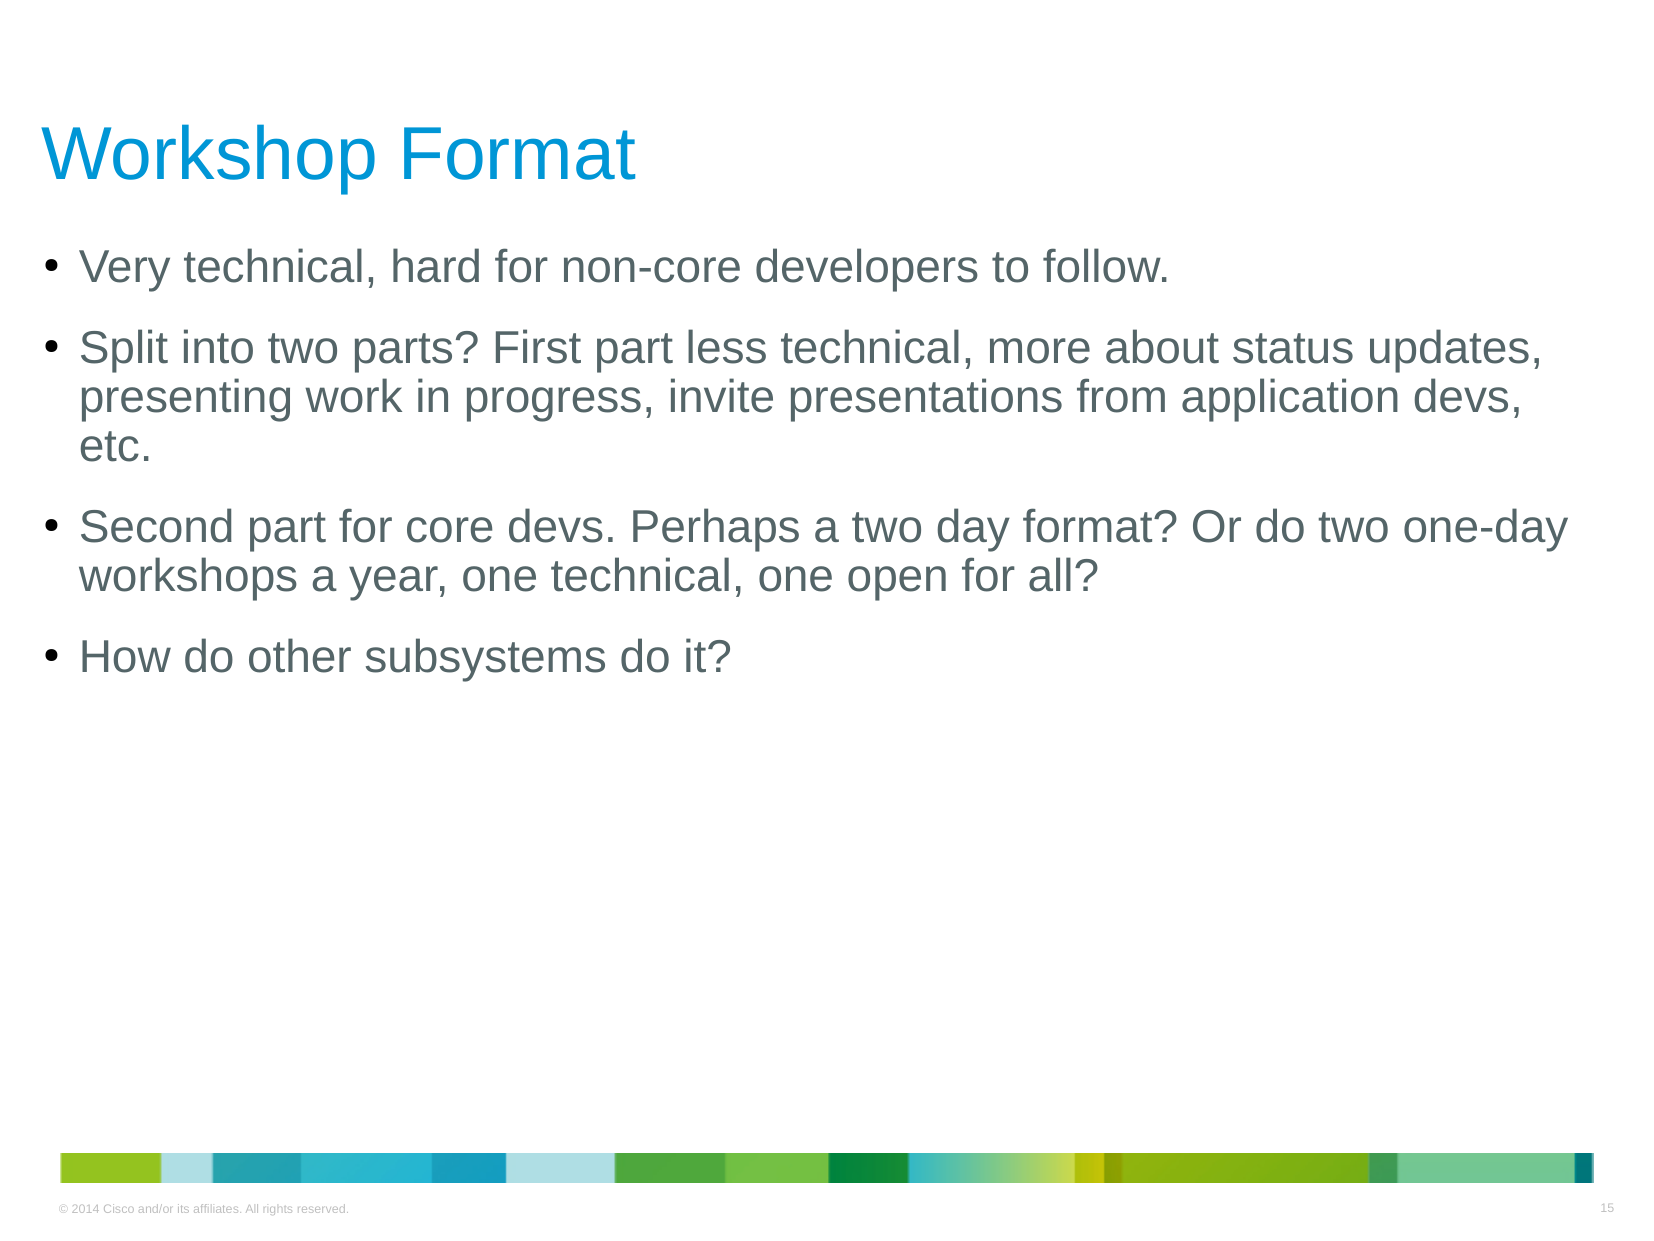

# Workshop Format
Very technical, hard for non-core developers to follow.
Split into two parts? First part less technical, more about status updates, presenting work in progress, invite presentations from application devs, etc.
Second part for core devs. Perhaps a two day format? Or do two one-day workshops a year, one technical, one open for all?
How do other subsystems do it?